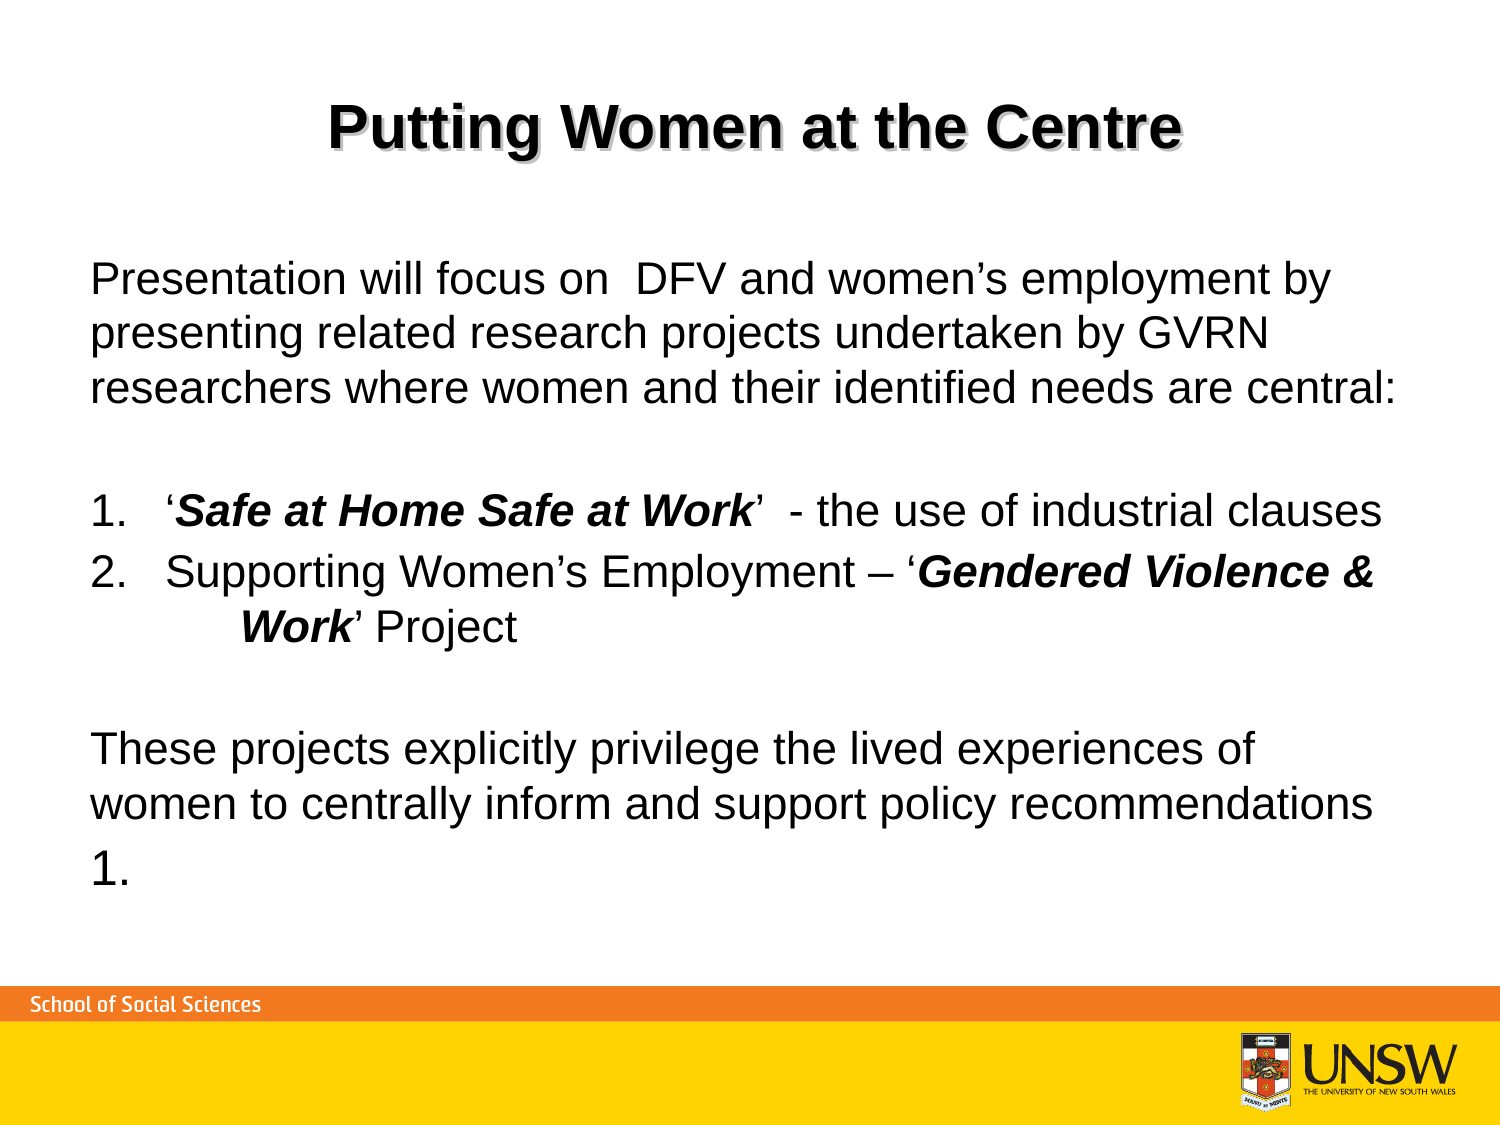

# Putting Women at the Centre
Presentation will focus on DFV and women’s employment by presenting related research projects undertaken by GVRN researchers where women and their identified needs are central:
‘Safe at Home Safe at Work’ - the use of industrial clauses
Supporting Women’s Employment – ‘Gendered Violence & Work’ Project
These projects explicitly privilege the lived experiences of women to centrally inform and support policy recommendations